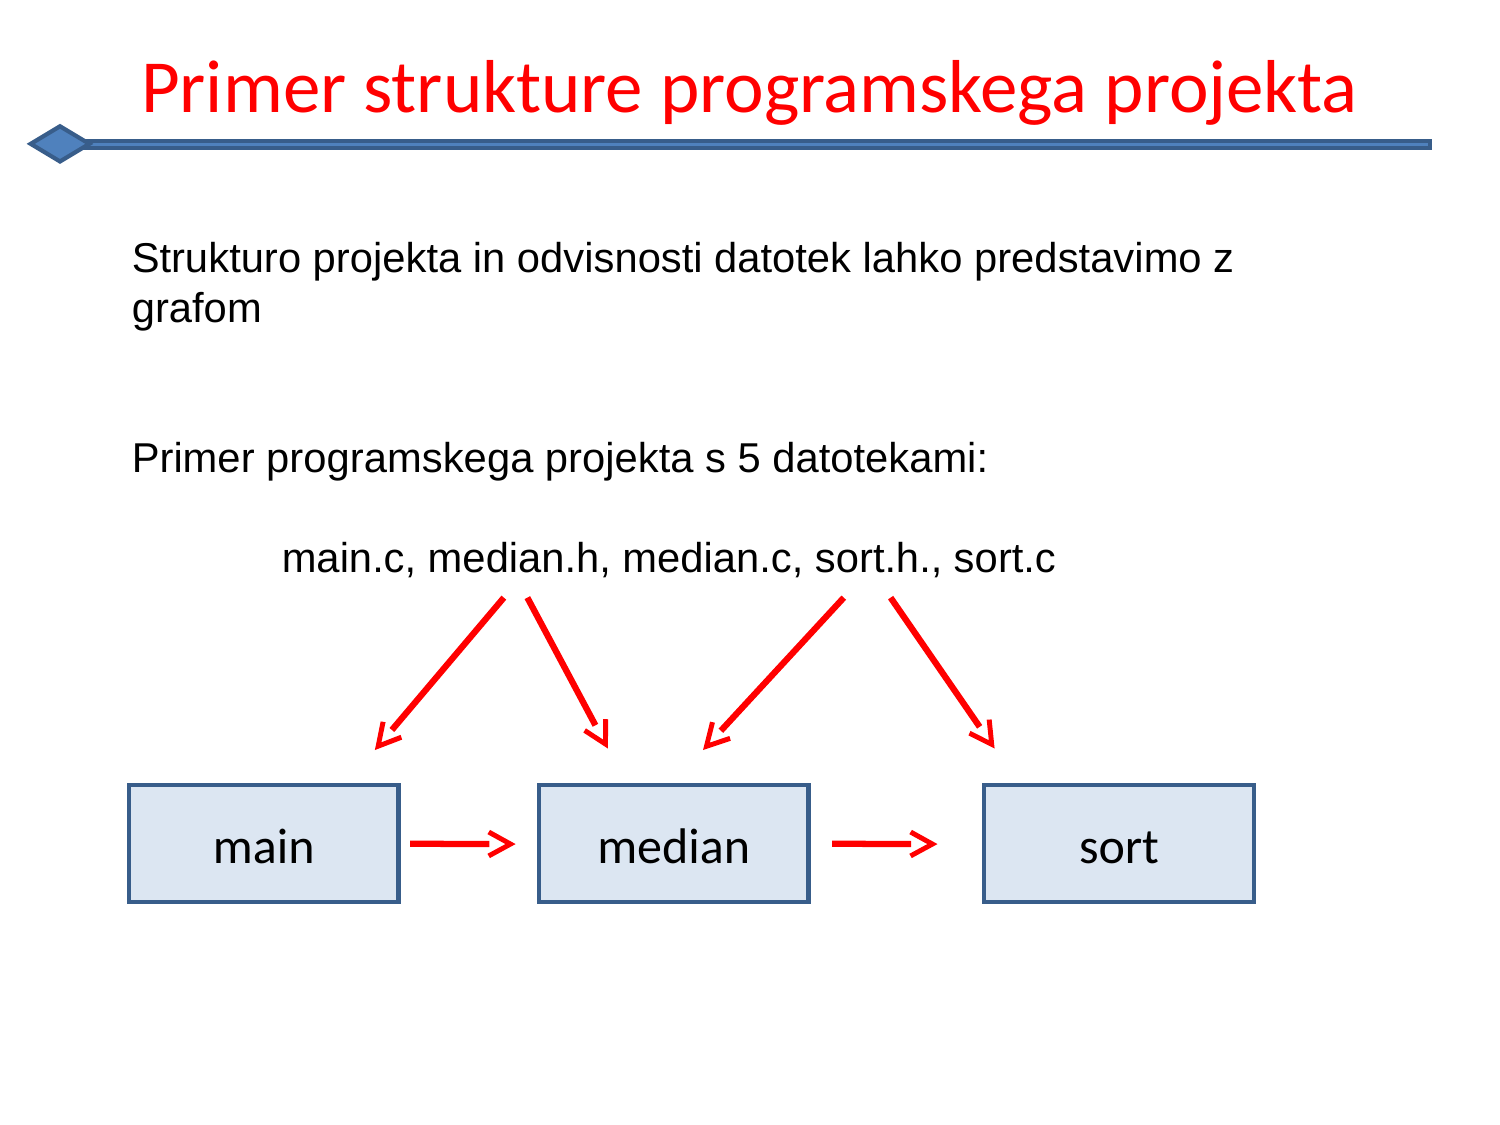

# Primer strukture programskega projekta
Strukturo projekta in odvisnosti datotek lahko predstavimo z grafom
Primer programskega projekta s 5 datotekami:
	main.c, median.h, median.c, sort.h., sort.c
main
median
sort